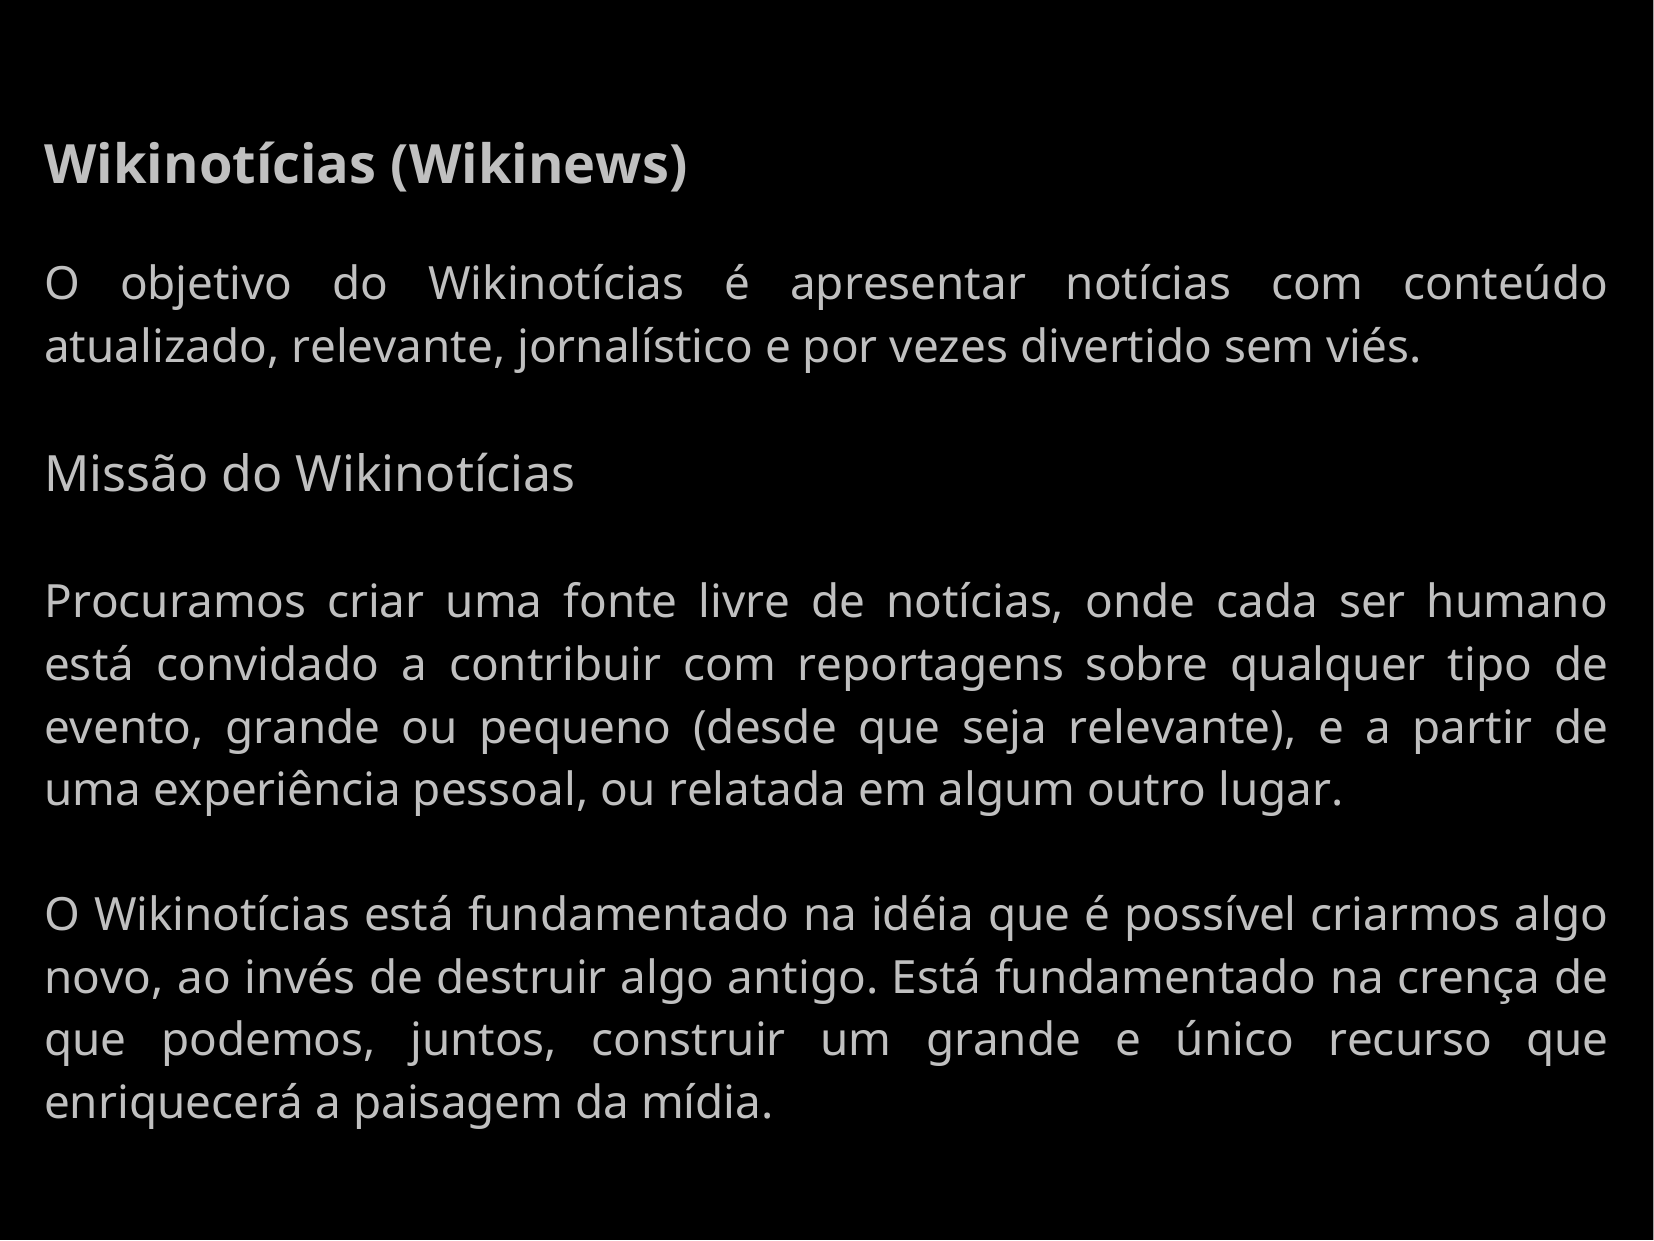

Wikinotícias (Wikinews)
O objetivo do Wikinotícias é apresentar notícias com conteúdo atualizado, relevante, jornalístico e por vezes divertido sem viés.
Missão do Wikinotícias
Procuramos criar uma fonte livre de notícias, onde cada ser humano está convidado a contribuir com reportagens sobre qualquer tipo de evento, grande ou pequeno (desde que seja relevante), e a partir de uma experiência pessoal, ou relatada em algum outro lugar.
O Wikinotícias está fundamentado na idéia que é possível criarmos algo novo, ao invés de destruir algo antigo. Está fundamentado na crença de que podemos, juntos, construir um grande e único recurso que enriquecerá a paisagem da mídia.